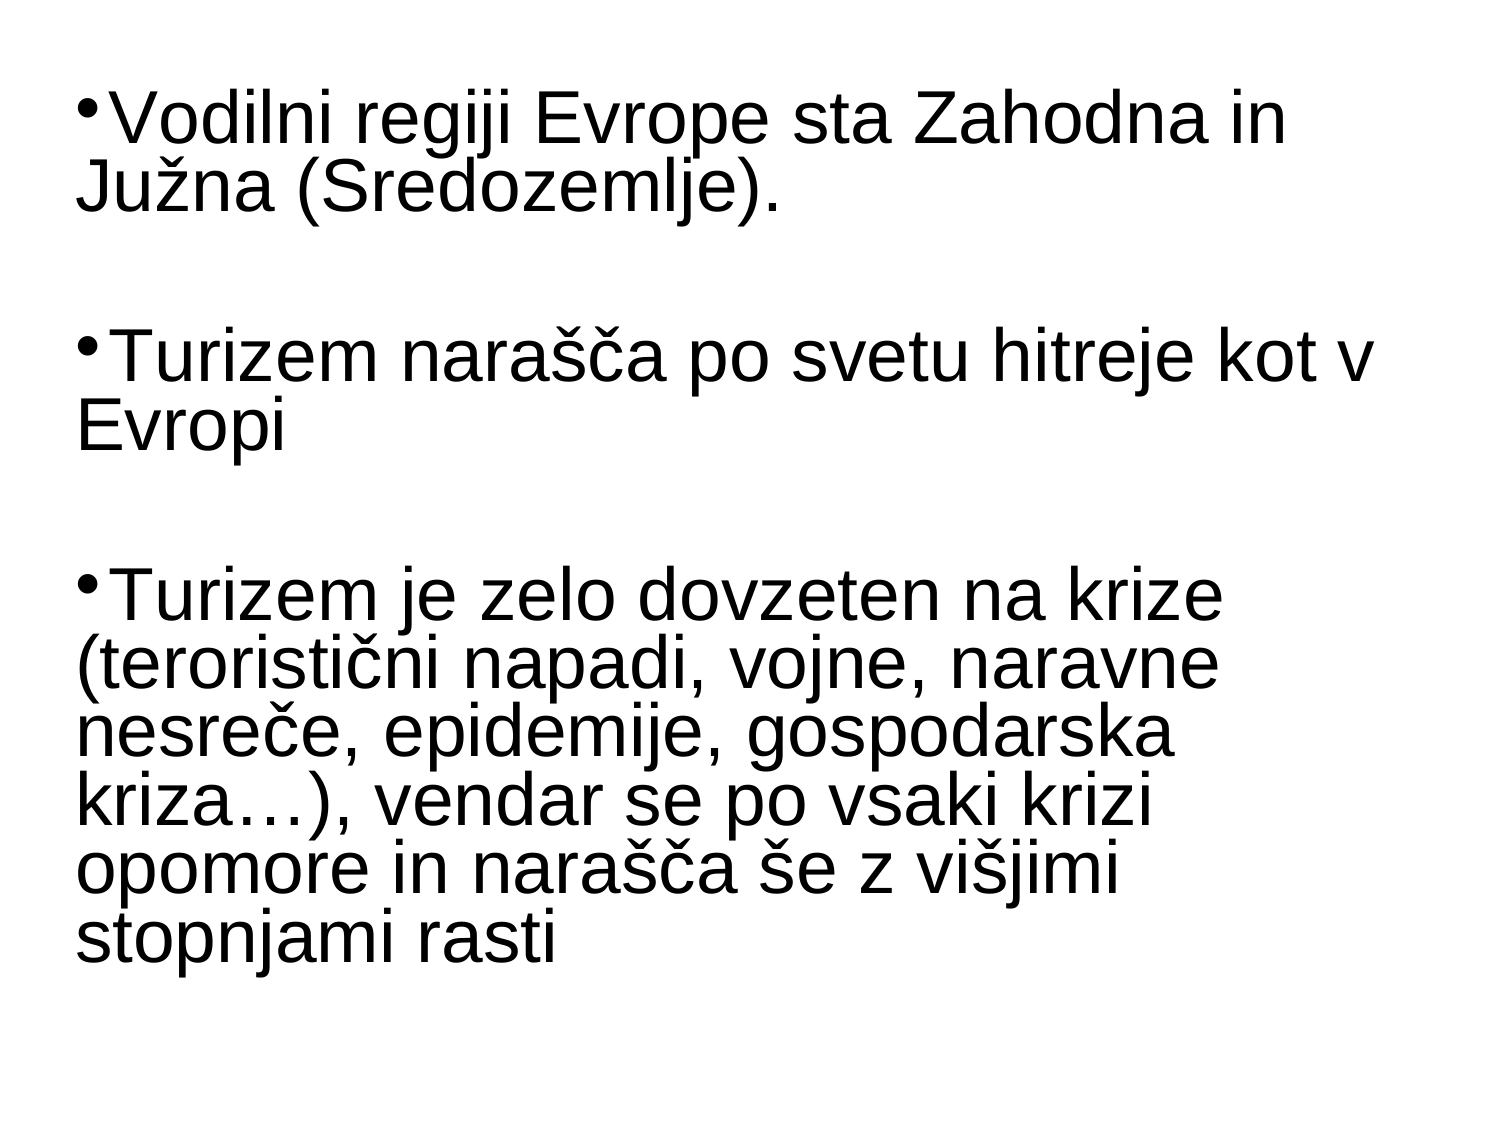

# Vodilni regiji Evrope sta Zahodna in Južna (Sredozemlje).
Turizem narašča po svetu hitreje kot v Evropi
Turizem je zelo dovzeten na krize (teroristični napadi, vojne, naravne nesreče, epidemije, gospodarska kriza…), vendar se po vsaki krizi opomore in narašča še z višjimi stopnjami rasti